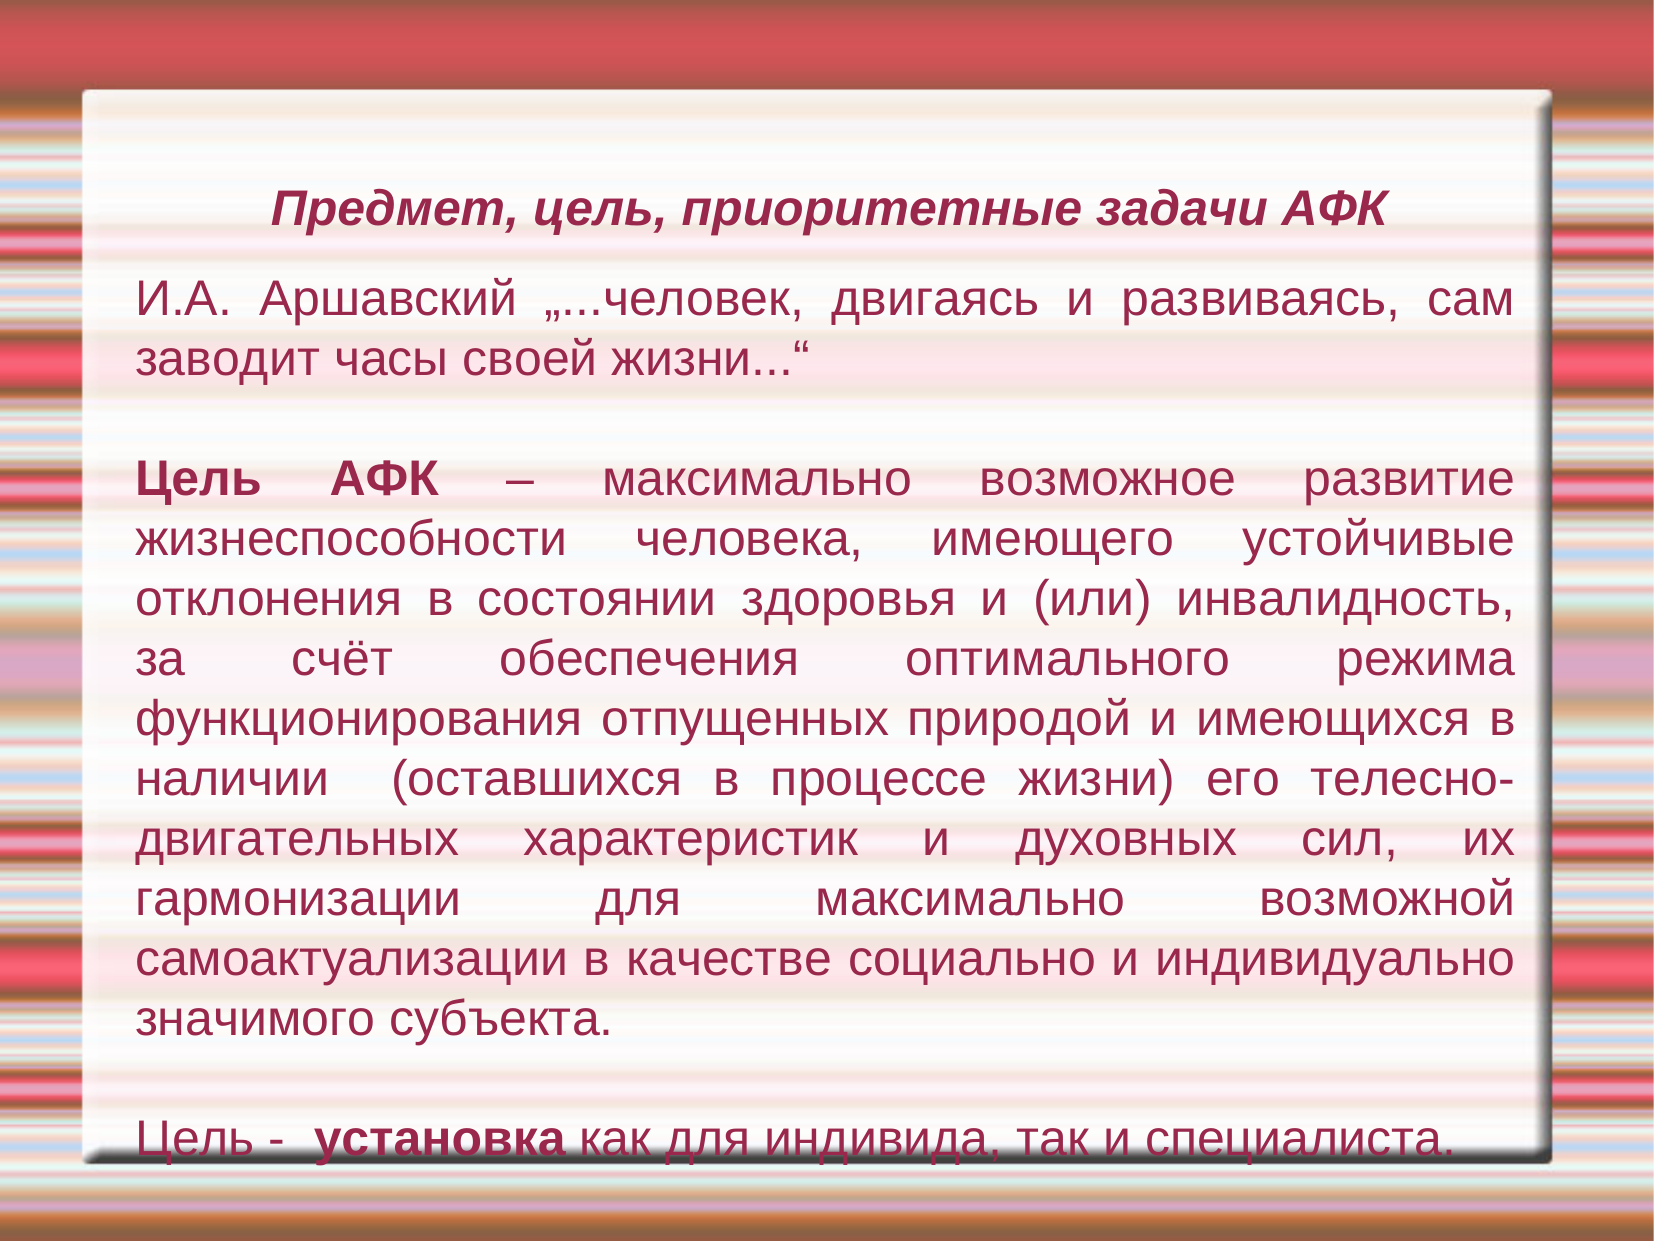

# Предмет, цель, приоритетные задачи АФК
И.А. Аршавский „...человек, двигаясь и развиваясь, сам заводит часы своей жизни...“
Цель АФК – максимально возможное развитие жизнеспособности человека, имеющего устойчивые отклонения в состоянии здоровья и (или) инвалидность, за счёт обеспечения оптимального режима функционирования отпущенных природой и имеющихся в наличии (оставшихся в процессе жизни) его телесно-двигательных характеристик и духовных сил, их гармонизации для максимально возможной самоактуализации в качестве социально и индивидуально значимого субъекта.
Цель - установка как для индивида, так и специалиста.